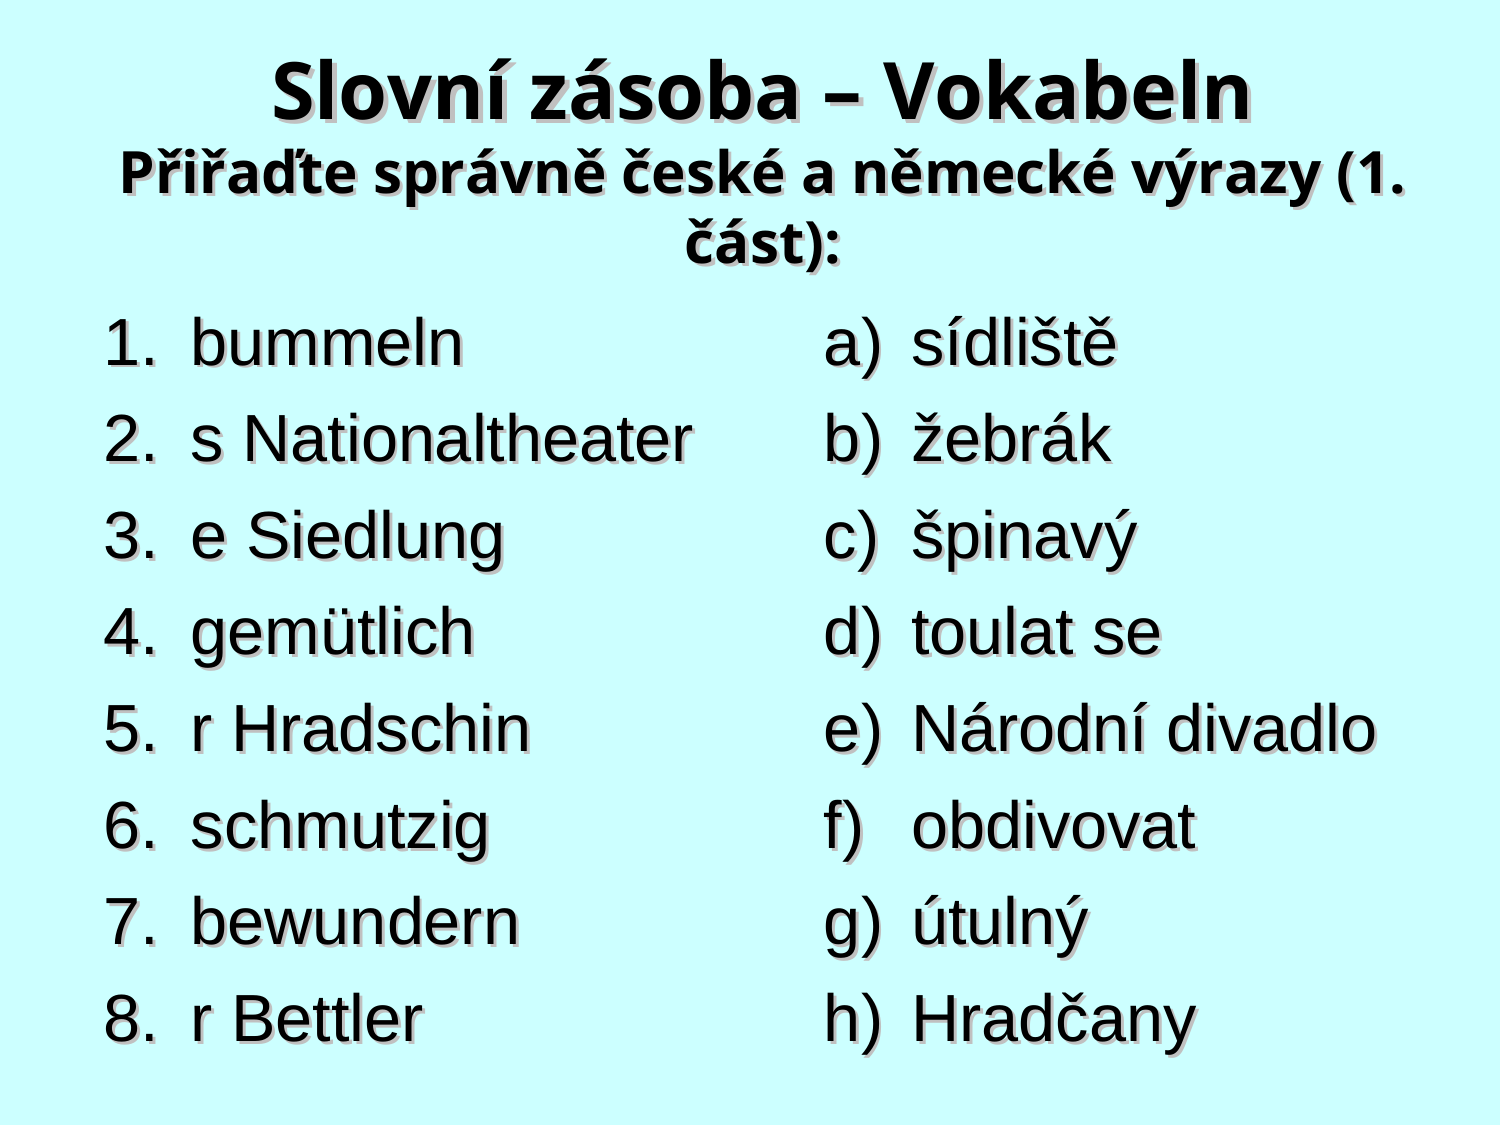

# Slovní zásoba – Vokabeln Přiřaďte správně české a německé výrazy (1. část):
bummeln
s Nationaltheater
e Siedlung
gemütlich
r Hradschin
schmutzig
bewundern
r Bettler
sídliště
žebrák
špinavý
toulat se
Národní divadlo
obdivovat
útulný
Hradčany